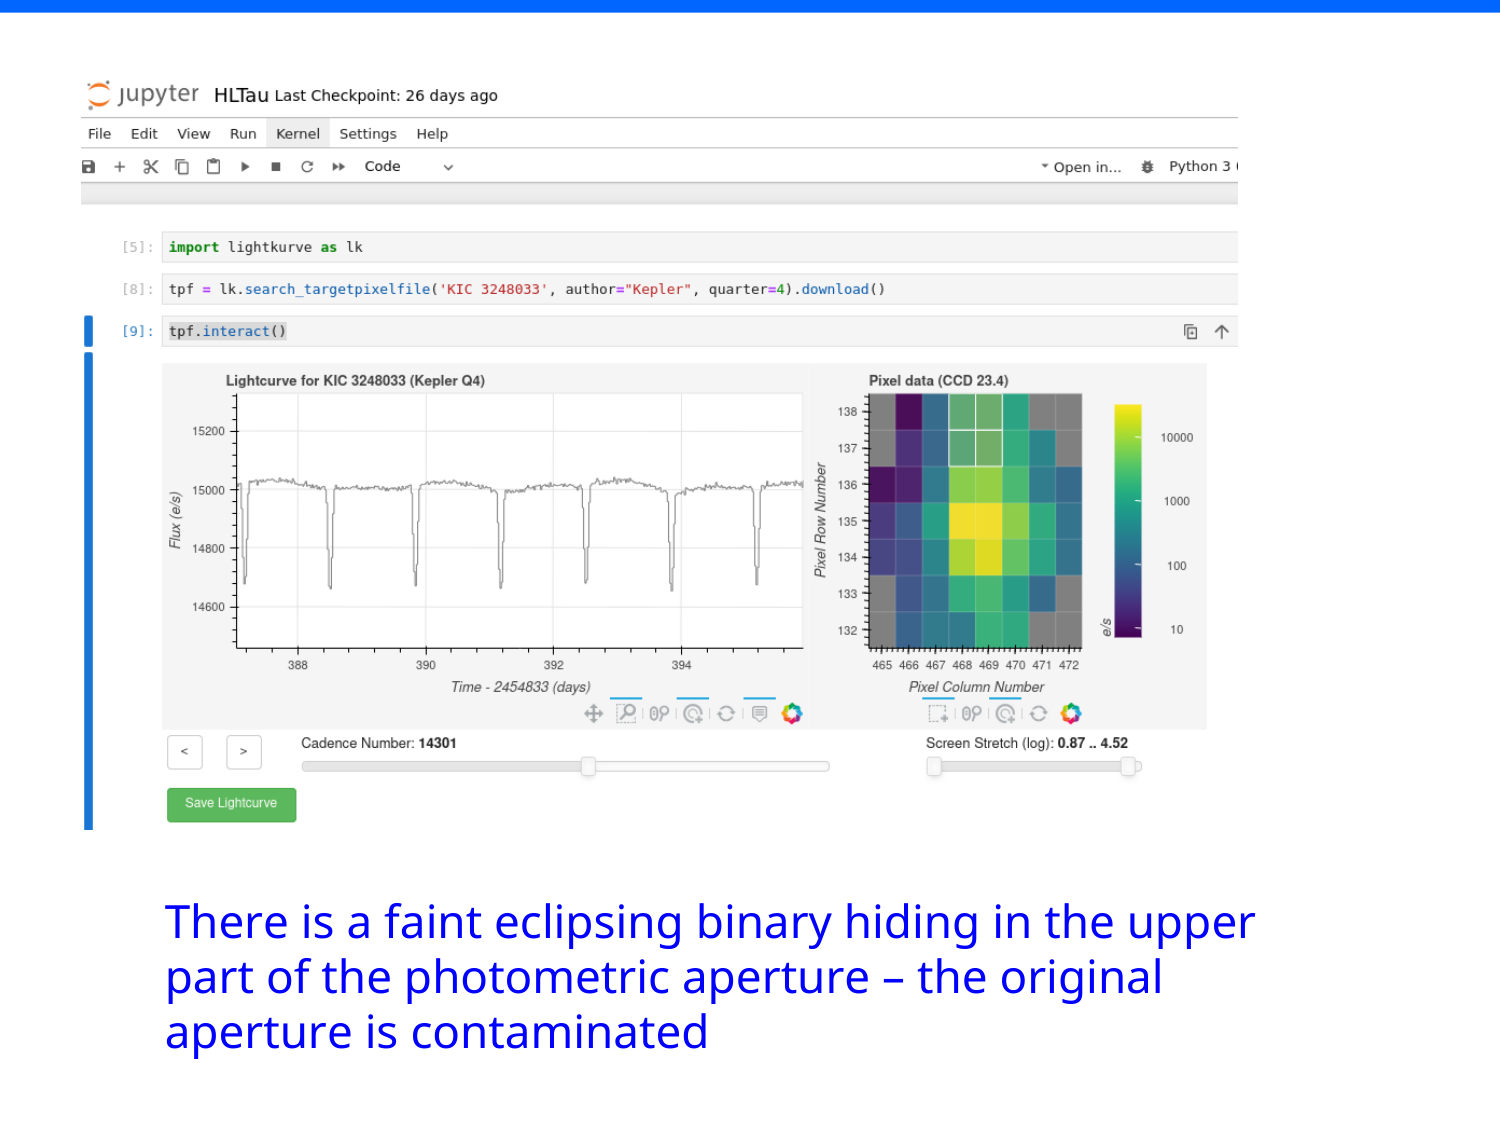

There is a faint eclipsing binary hiding in the upper part of the photometric aperture – the original aperture is contaminated
13